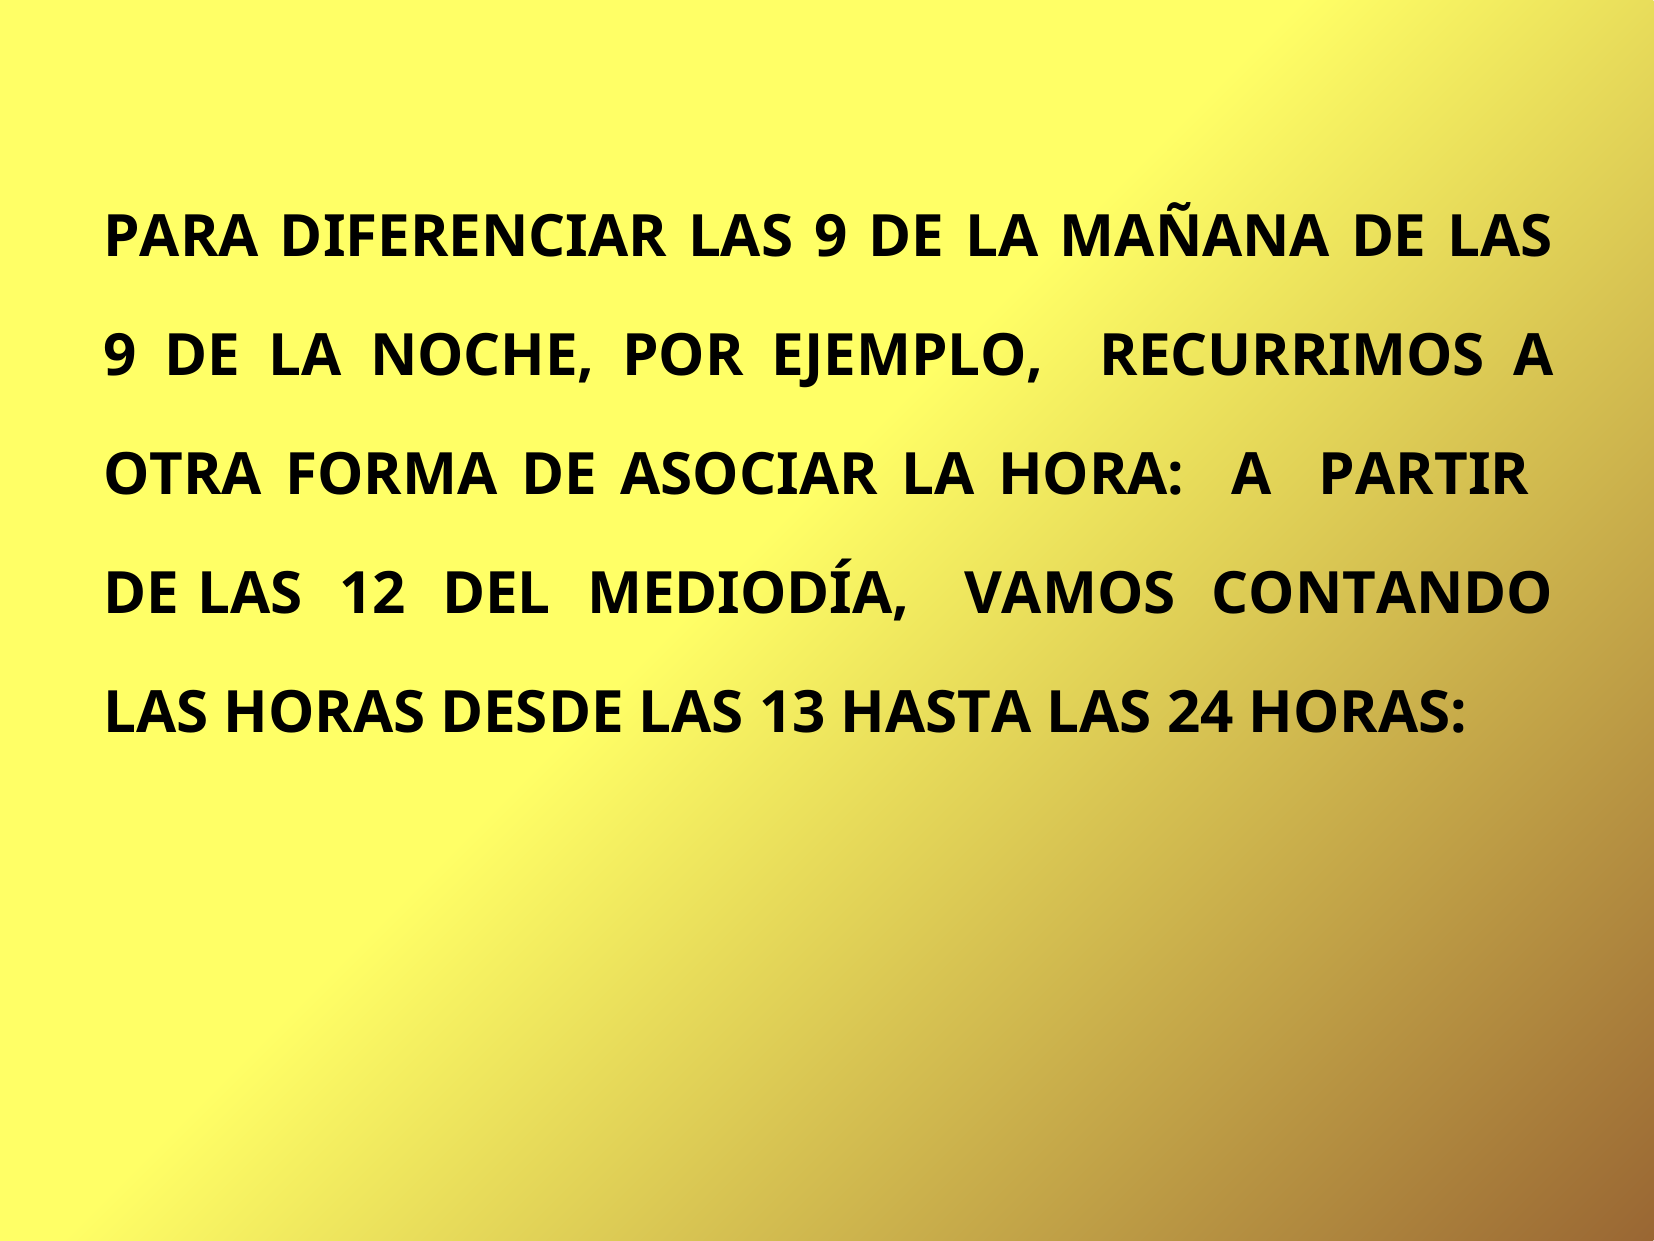

PARA DIFERENCIAR LAS 9 DE LA MAÑANA DE LAS 9 DE LA NOCHE, POR EJEMPLO, RECURRIMOS A OTRA FORMA DE ASOCIAR LA HORA: A PARTIR DE LAS 12 DEL MEDIODÍA, VAMOS CONTANDO LAS HORAS DESDE LAS 13 HASTA LAS 24 HORAS: